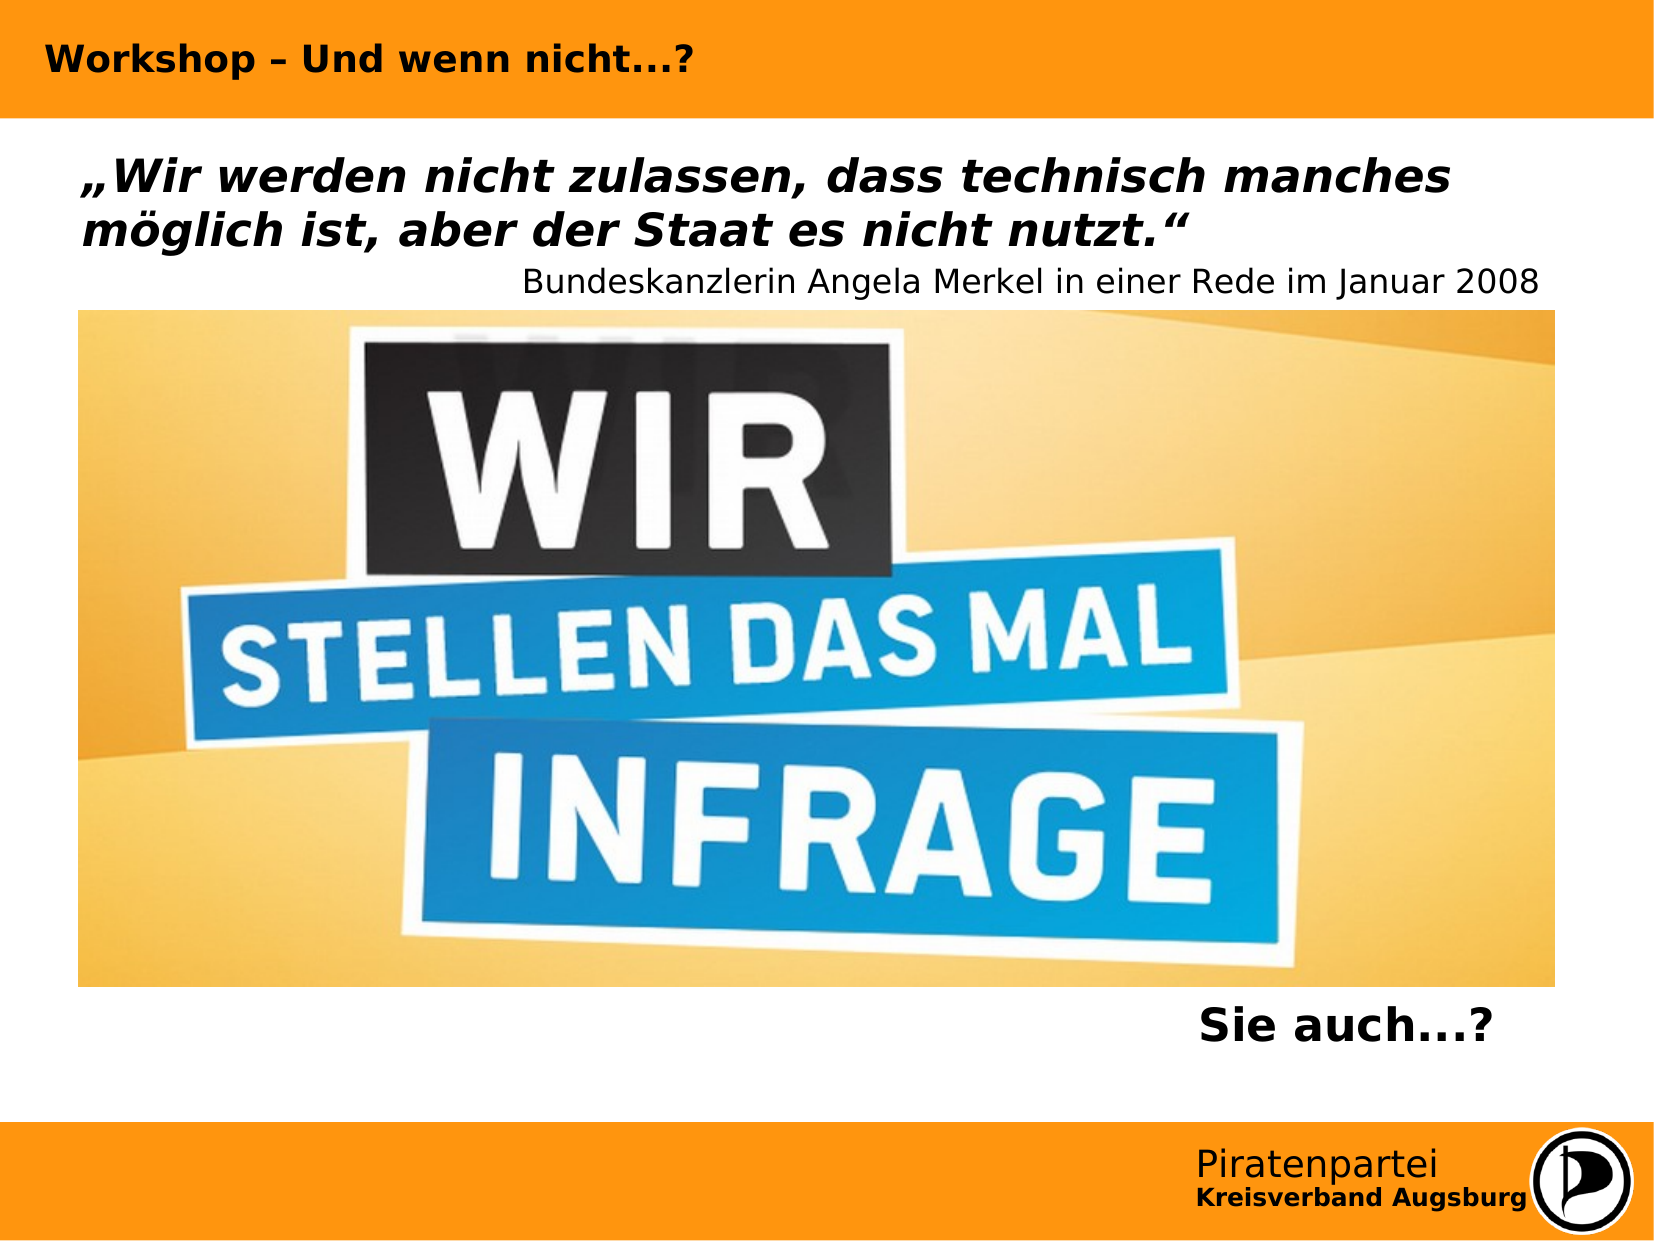

Workshop – Und wenn nicht...?
„Wir werden nicht zulassen, dass technisch manches möglich ist, aber der Staat es nicht nutzt.“
Bundeskanzlerin Angela Merkel in einer Rede im Januar 2008
Sie auch...?